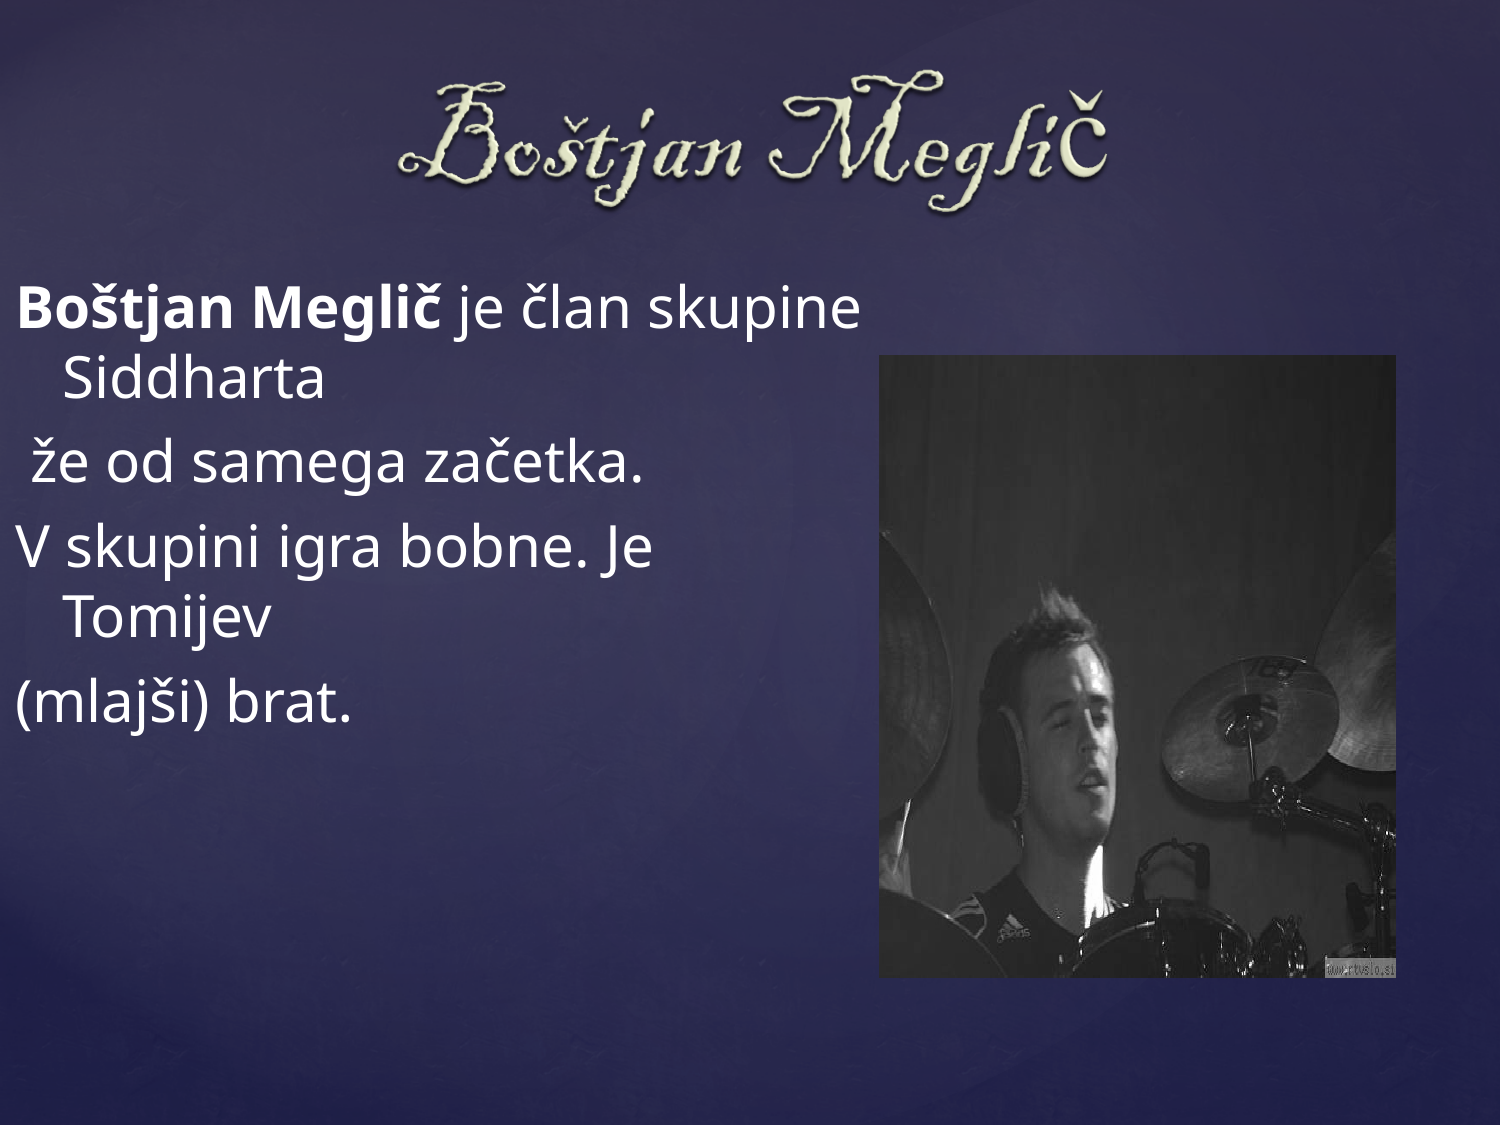

# Boštjan Meglič je član skupine Siddharta
 že od samega začetka.
V skupini igra bobne. Je Tomijev
(mlajši) brat.